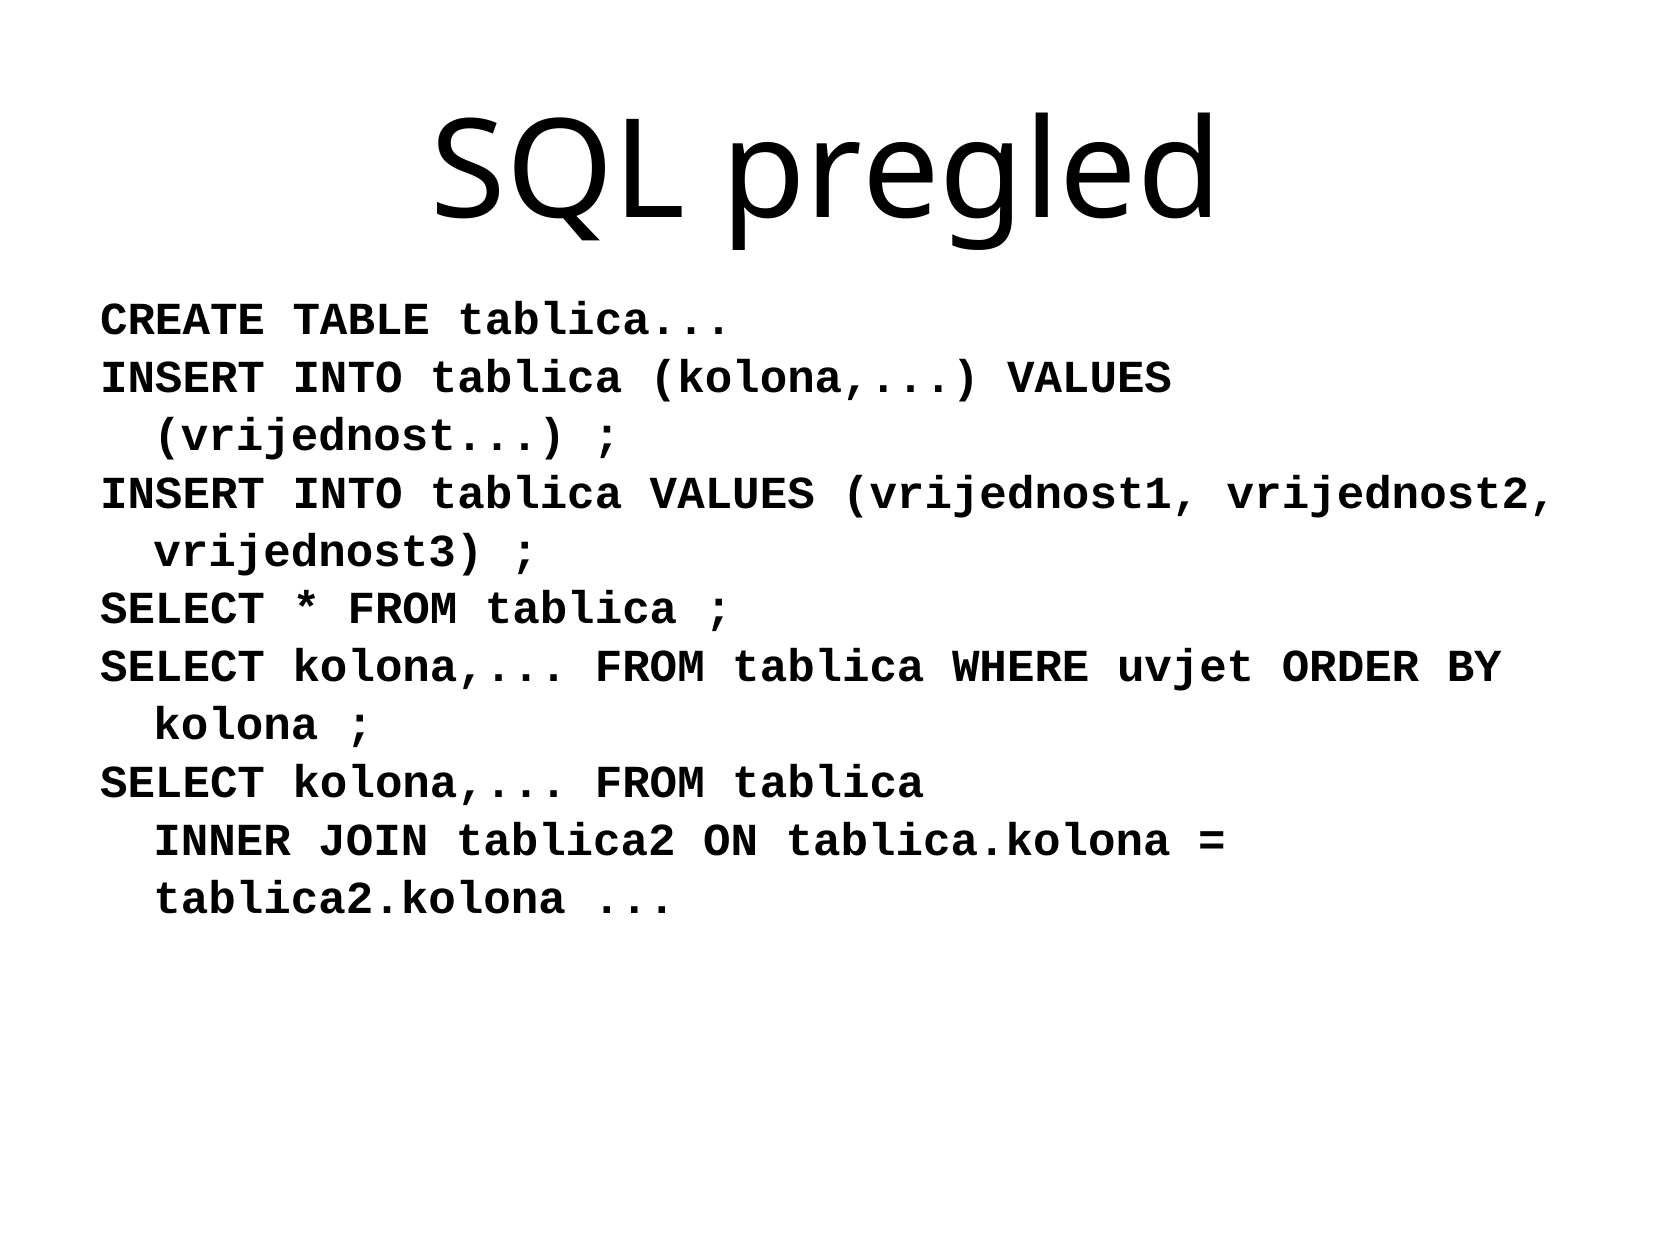

# SQL pregled
CREATE TABLE tablica...
INSERT INTO tablica (kolona,...) VALUES (vrijednost...) ;
INSERT INTO tablica VALUES (vrijednost1, vrijednost2, vrijednost3) ;
SELECT * FROM tablica ;
SELECT kolona,... FROM tablica WHERE uvjet ORDER BY kolona ;
SELECT kolona,... FROM tablica
INNER JOIN tablica2 ON tablica.kolona = tablica2.kolona ...